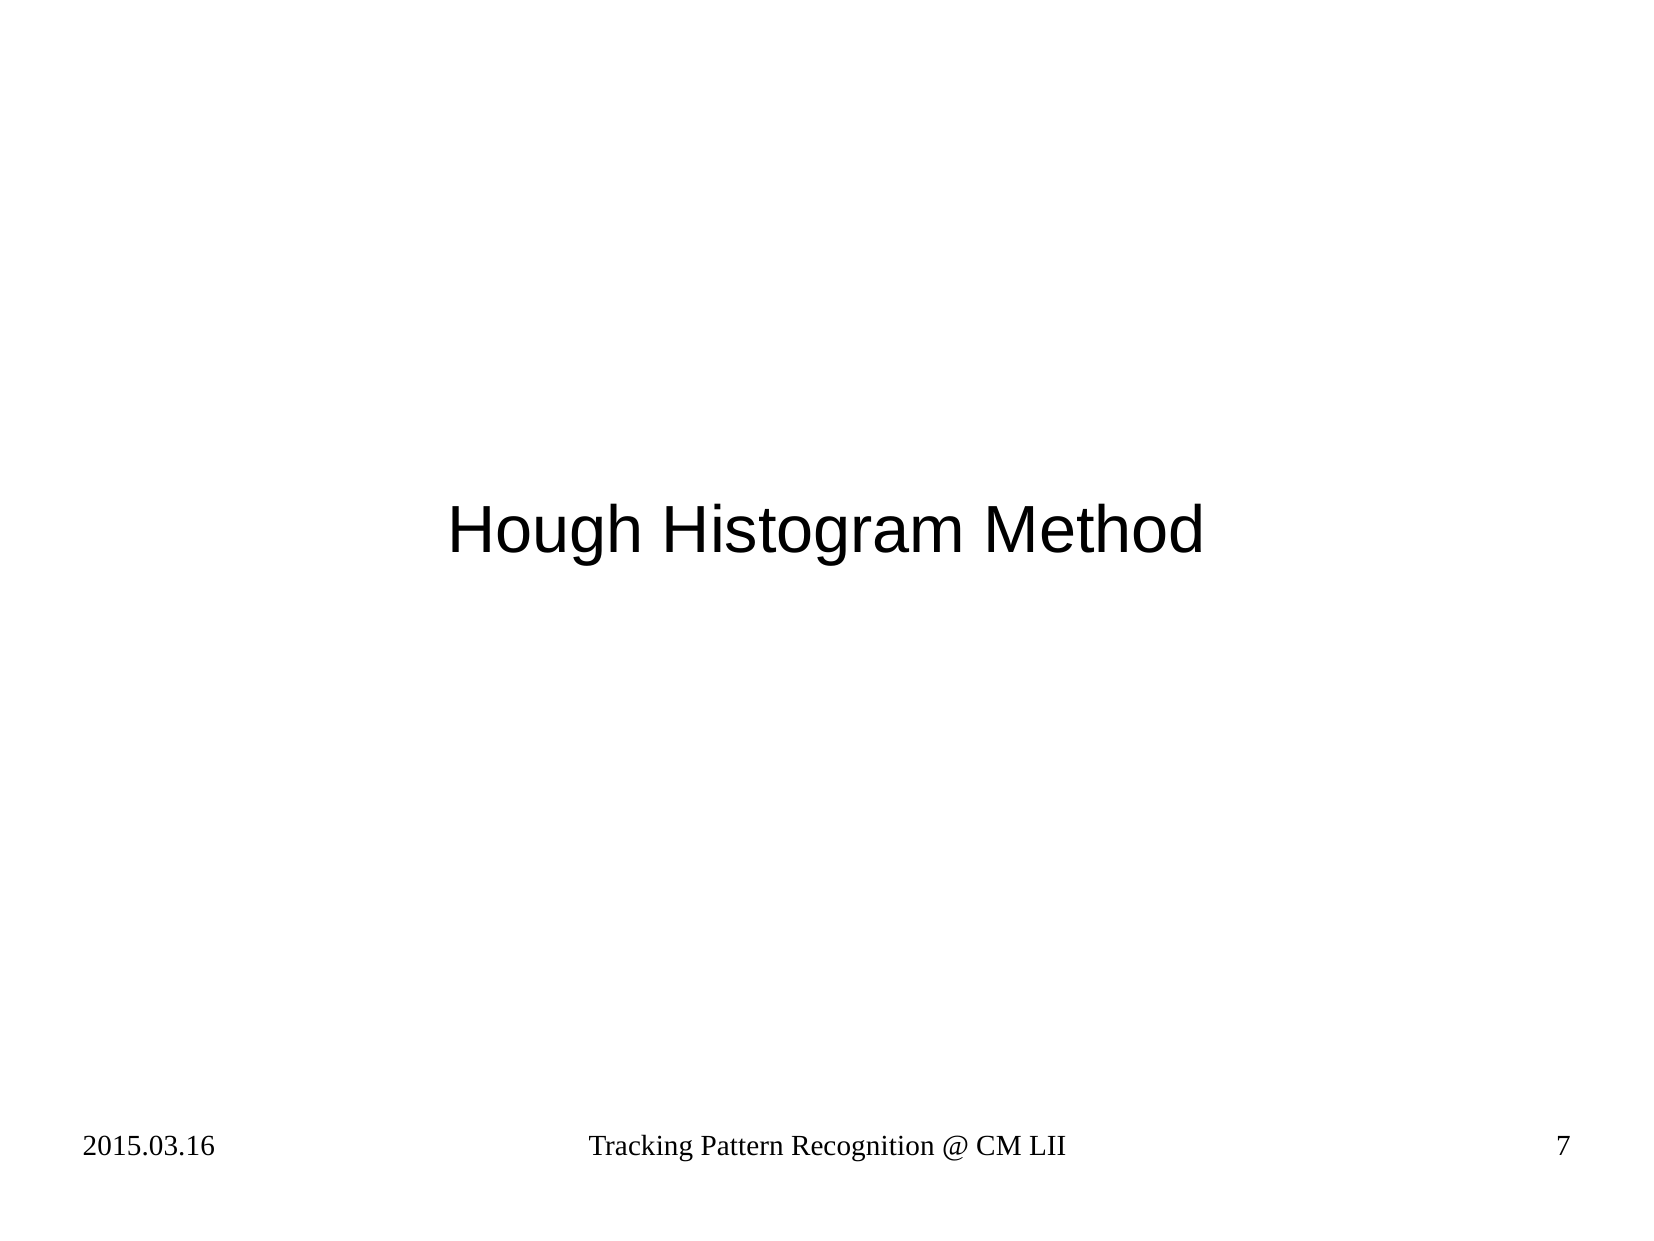

# Hough Histogram Method
2015.03.16
Tracking Pattern Recognition @ CM LII
7